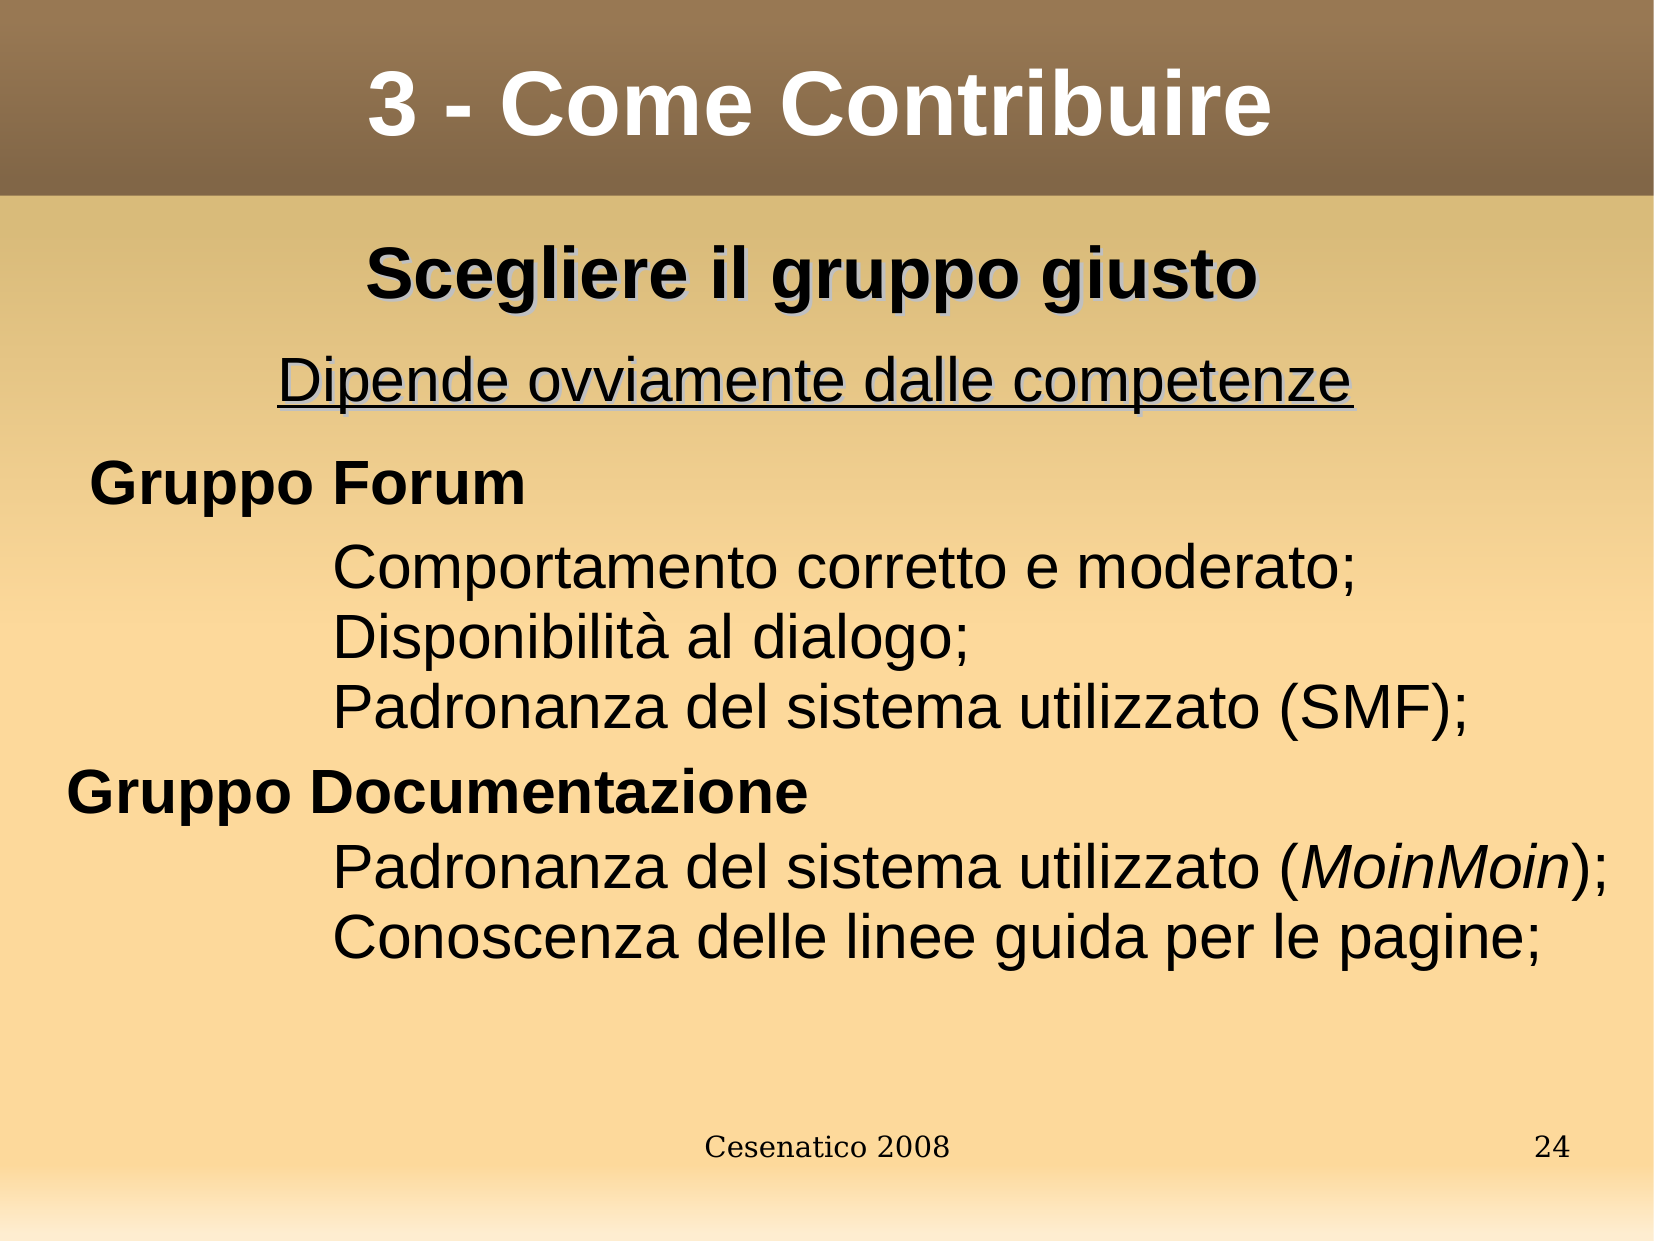

# 3 - Come Contribuire
Scegliere il gruppo giusto
Dipende ovviamente dalle competenze
Gruppo Forum
 Comportamento corretto e moderato;
 Disponibilità al dialogo;
 Padronanza del sistema utilizzato (SMF);
Gruppo Documentazione
 Padronanza del sistema utilizzato (MoinMoin);
 Conoscenza delle linee guida per le pagine;
Cesenatico 2008
24